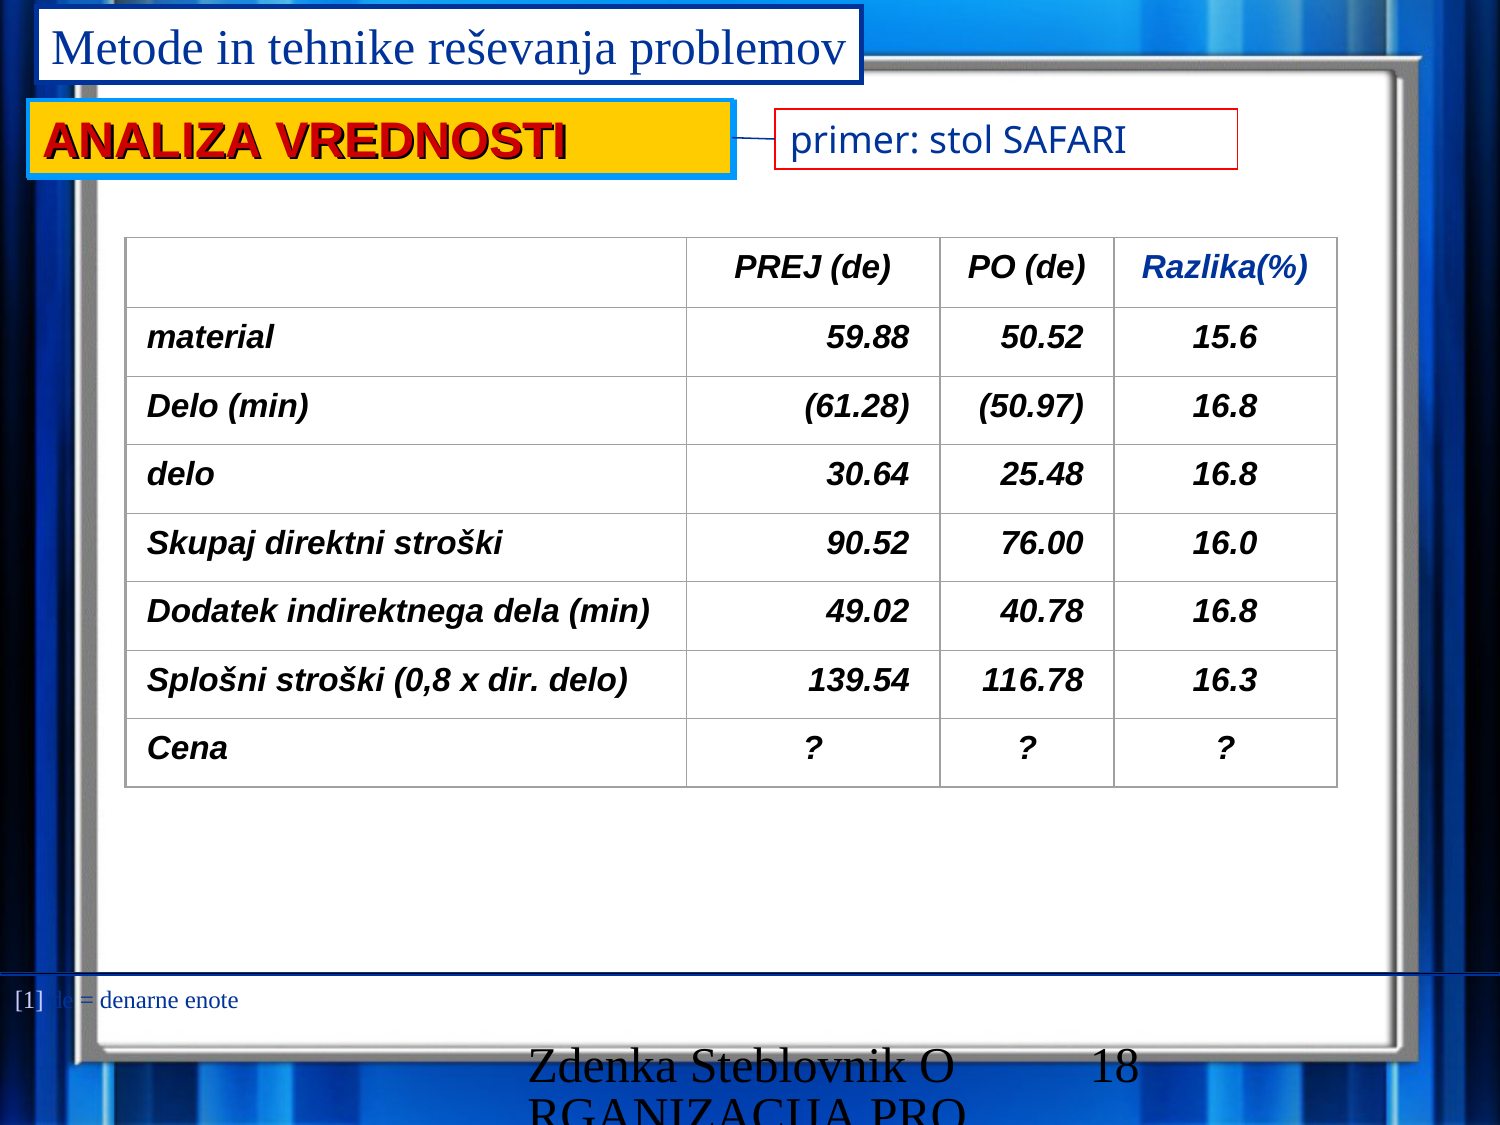

Metode in tehnike reševanja problemov
ANALIZA VREDNOSTI
primer: stol SAFARI
PREJ (de)
PO (de)
Razlika(%)
material
59.88
50.52
15.6
Delo (min)
(61.28)
(50.97)
16.8
delo
30.64
25.48
16.8
Skupaj direktni stroški
90.52
76.00
16.0
Dodatek indirektnega dela (min)
49.02
40.78
16.8
Splošni stroški (0,8 x dir. delo)
139.54
116.78
16.3
Cena
?
?
?
[1] de = denarne enote
Zdenka Steblovnik ORGANIZACIJA PROIZVODNJE 2
18